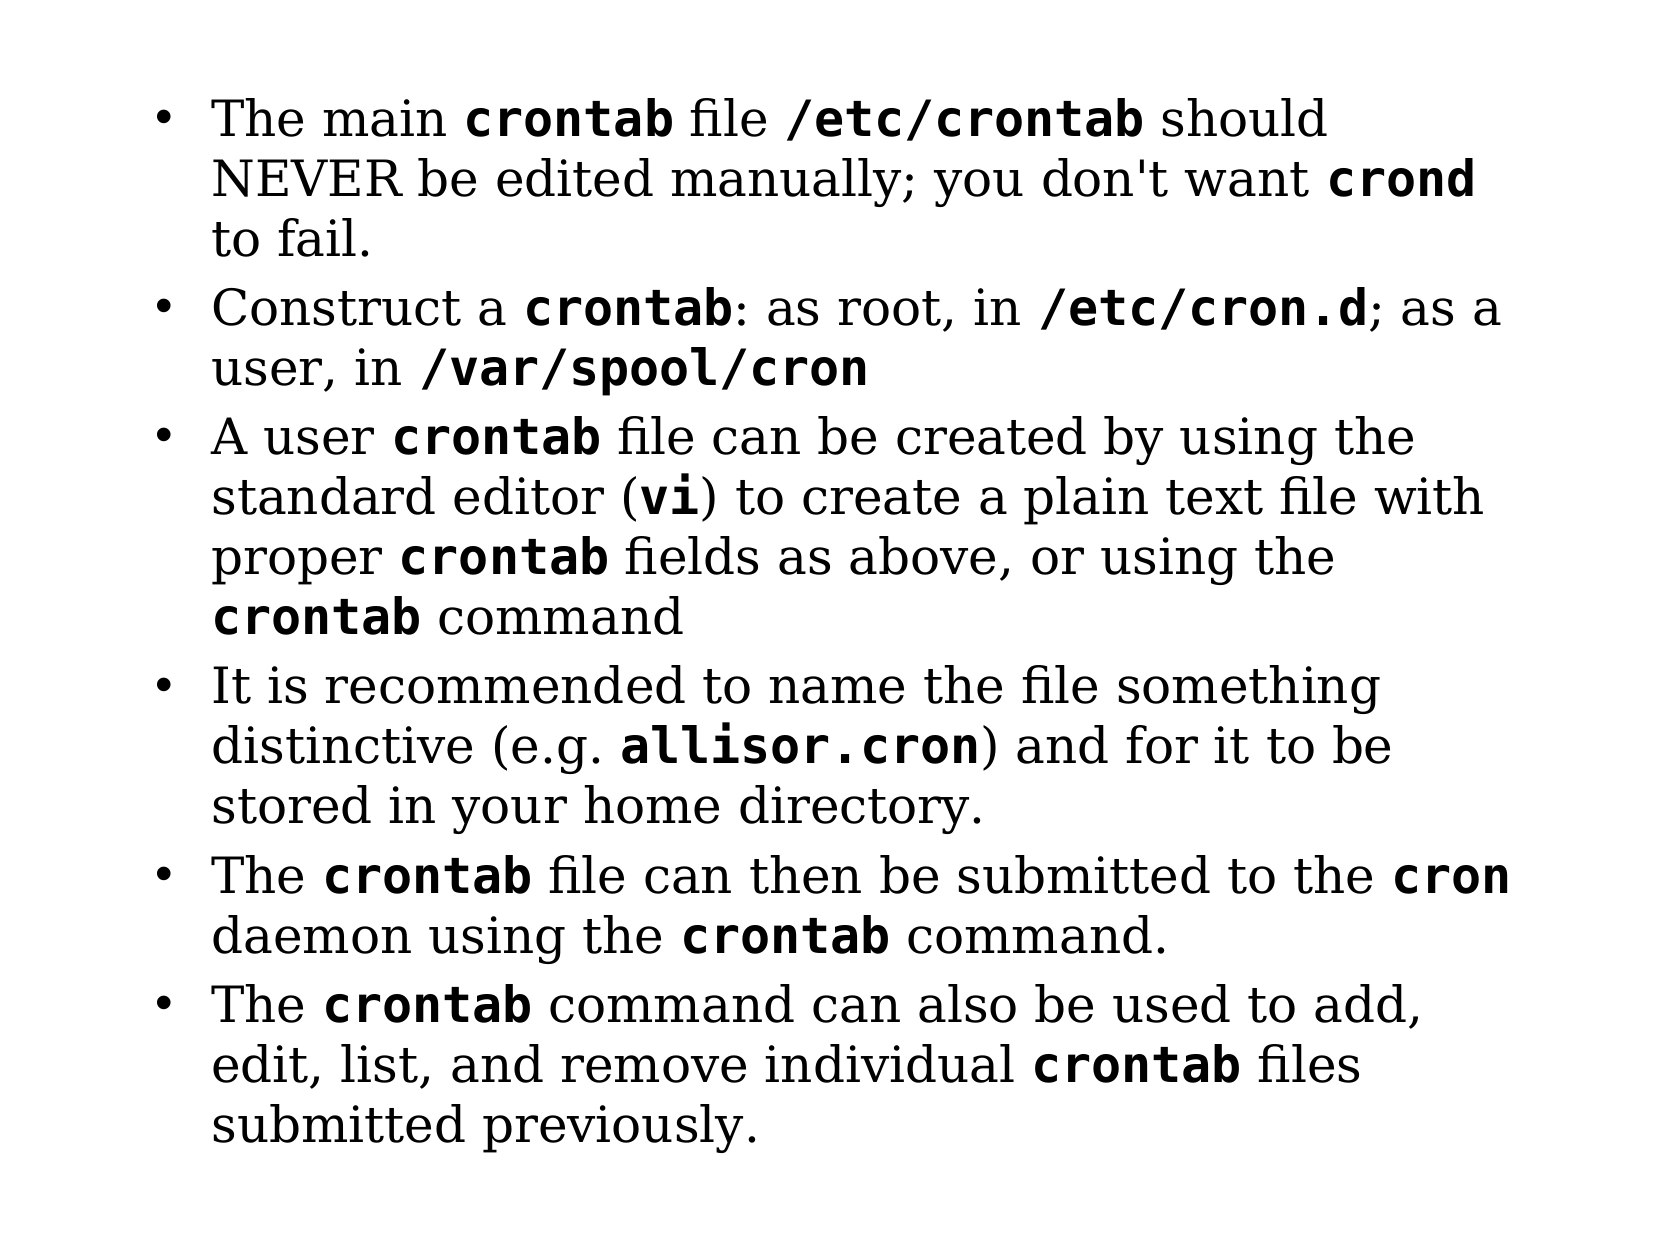

# The main crontab file /etc/crontab should NEVER be edited manually; you don't want crond to fail.
Construct a crontab: as root, in /etc/cron.d; as a user, in /var/spool/cron
A user crontab file can be created by using the standard editor (vi) to create a plain text file with proper crontab fields as above, or using the crontab command
It is recommended to name the file something distinctive (e.g. allisor.cron) and for it to be stored in your home directory.
The crontab file can then be submitted to the cron daemon using the crontab command.
The crontab command can also be used to add, edit, list, and remove individual crontab files submitted previously.